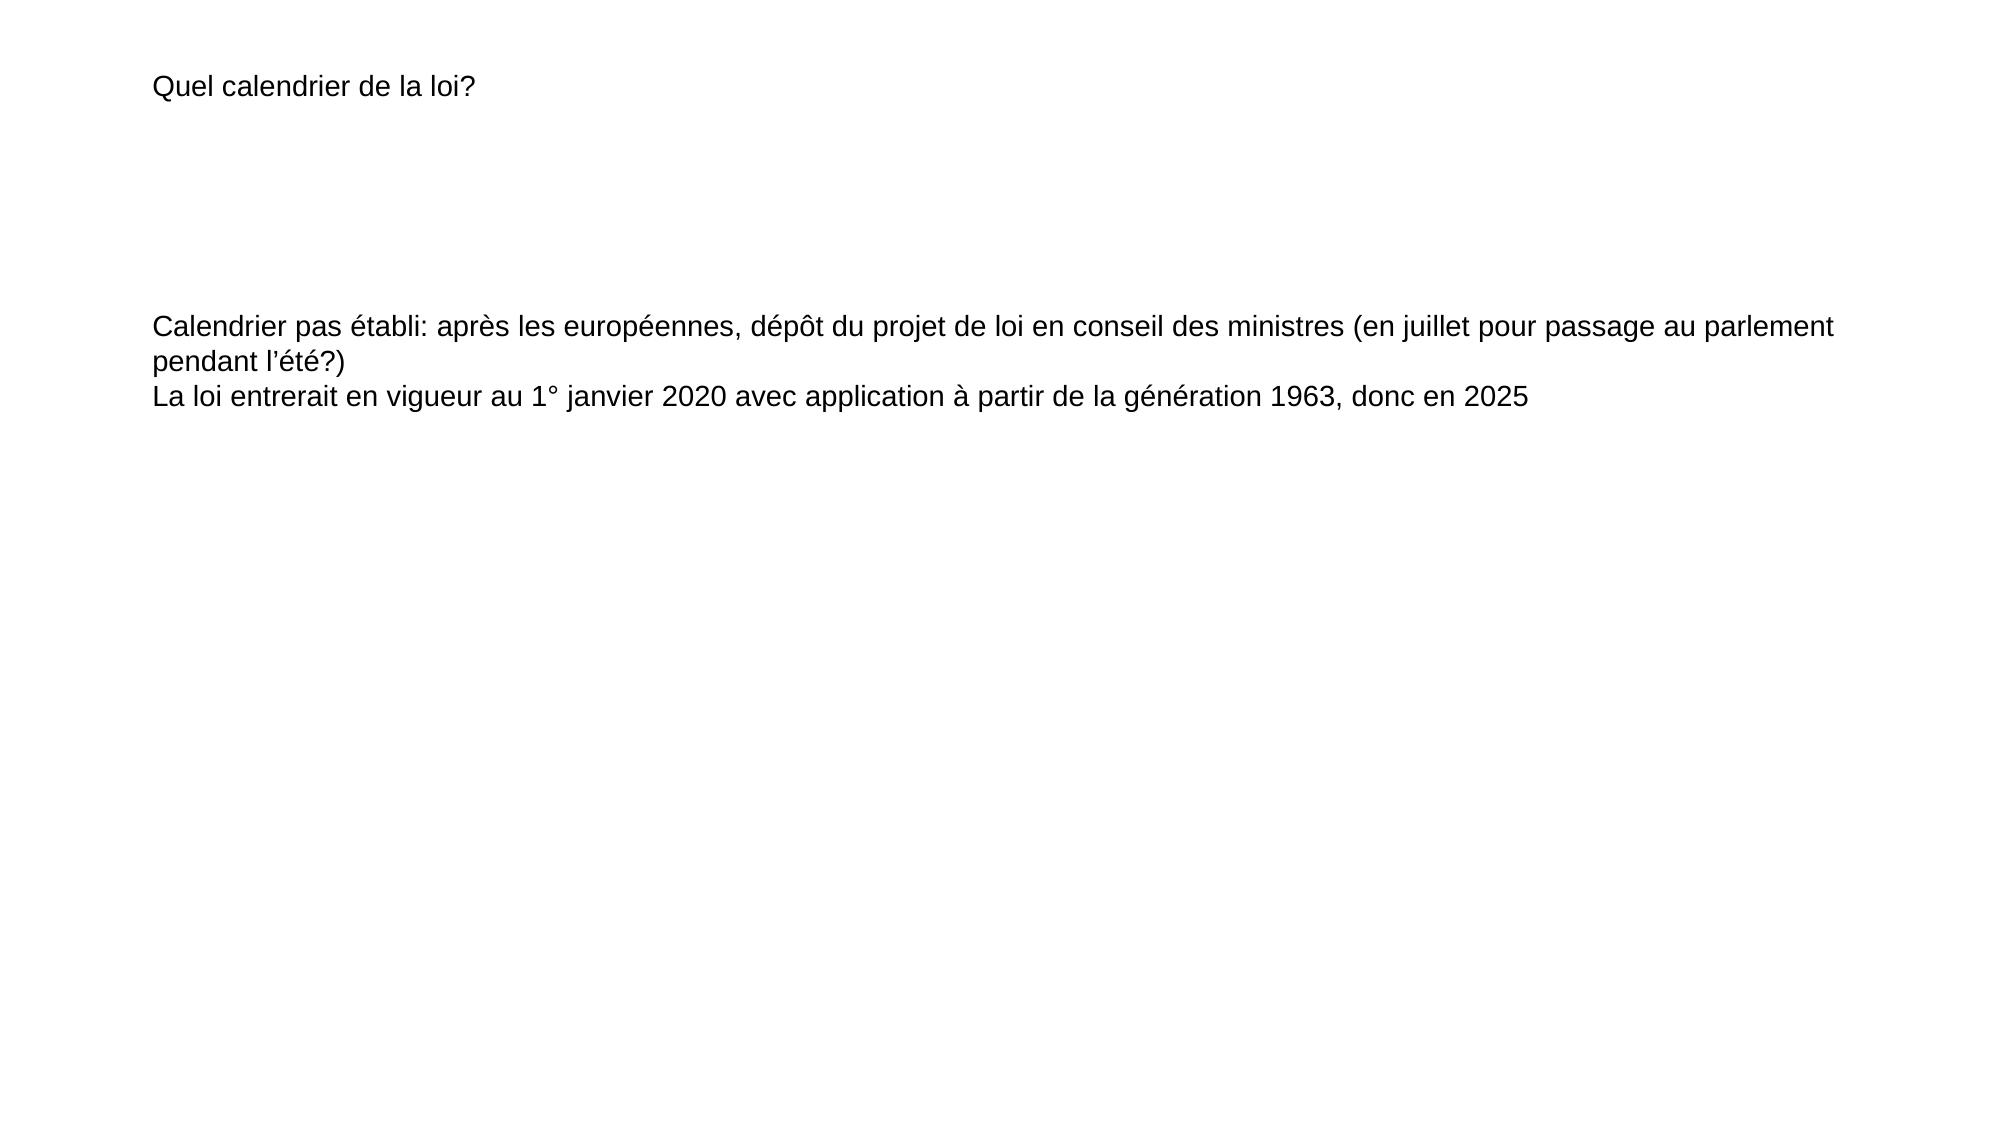

# Quel calendrier de la loi?
Calendrier pas établi: après les européennes, dépôt du projet de loi en conseil des ministres (en juillet pour passage au parlement pendant l’été?)
La loi entrerait en vigueur au 1° janvier 2020 avec application à partir de la génération 1963, donc en 2025